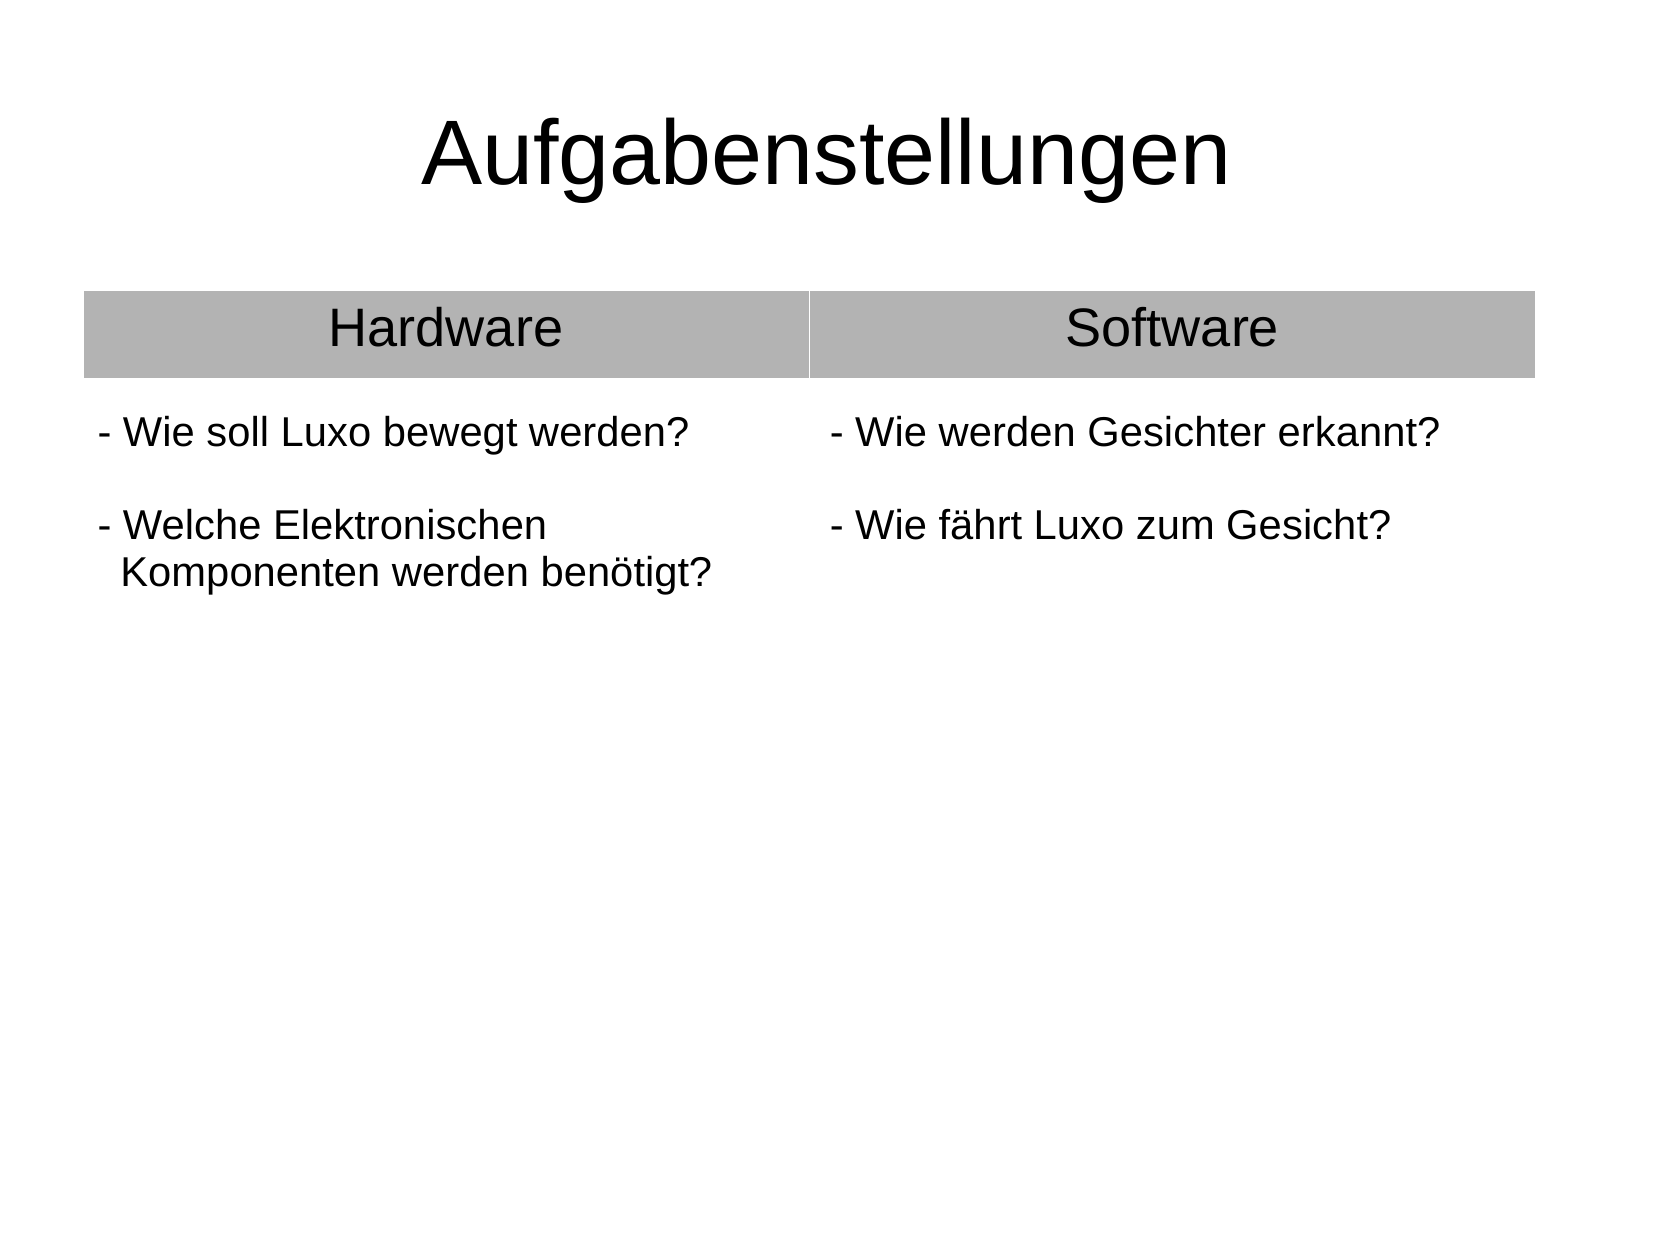

# Aufgabenstellungen
| Hardware | Software |
| --- | --- |
- Wie soll Luxo bewegt werden?
- Welche Elektronischen
 Komponenten werden benötigt?
- Wie werden Gesichter erkannt?
- Wie fährt Luxo zum Gesicht?